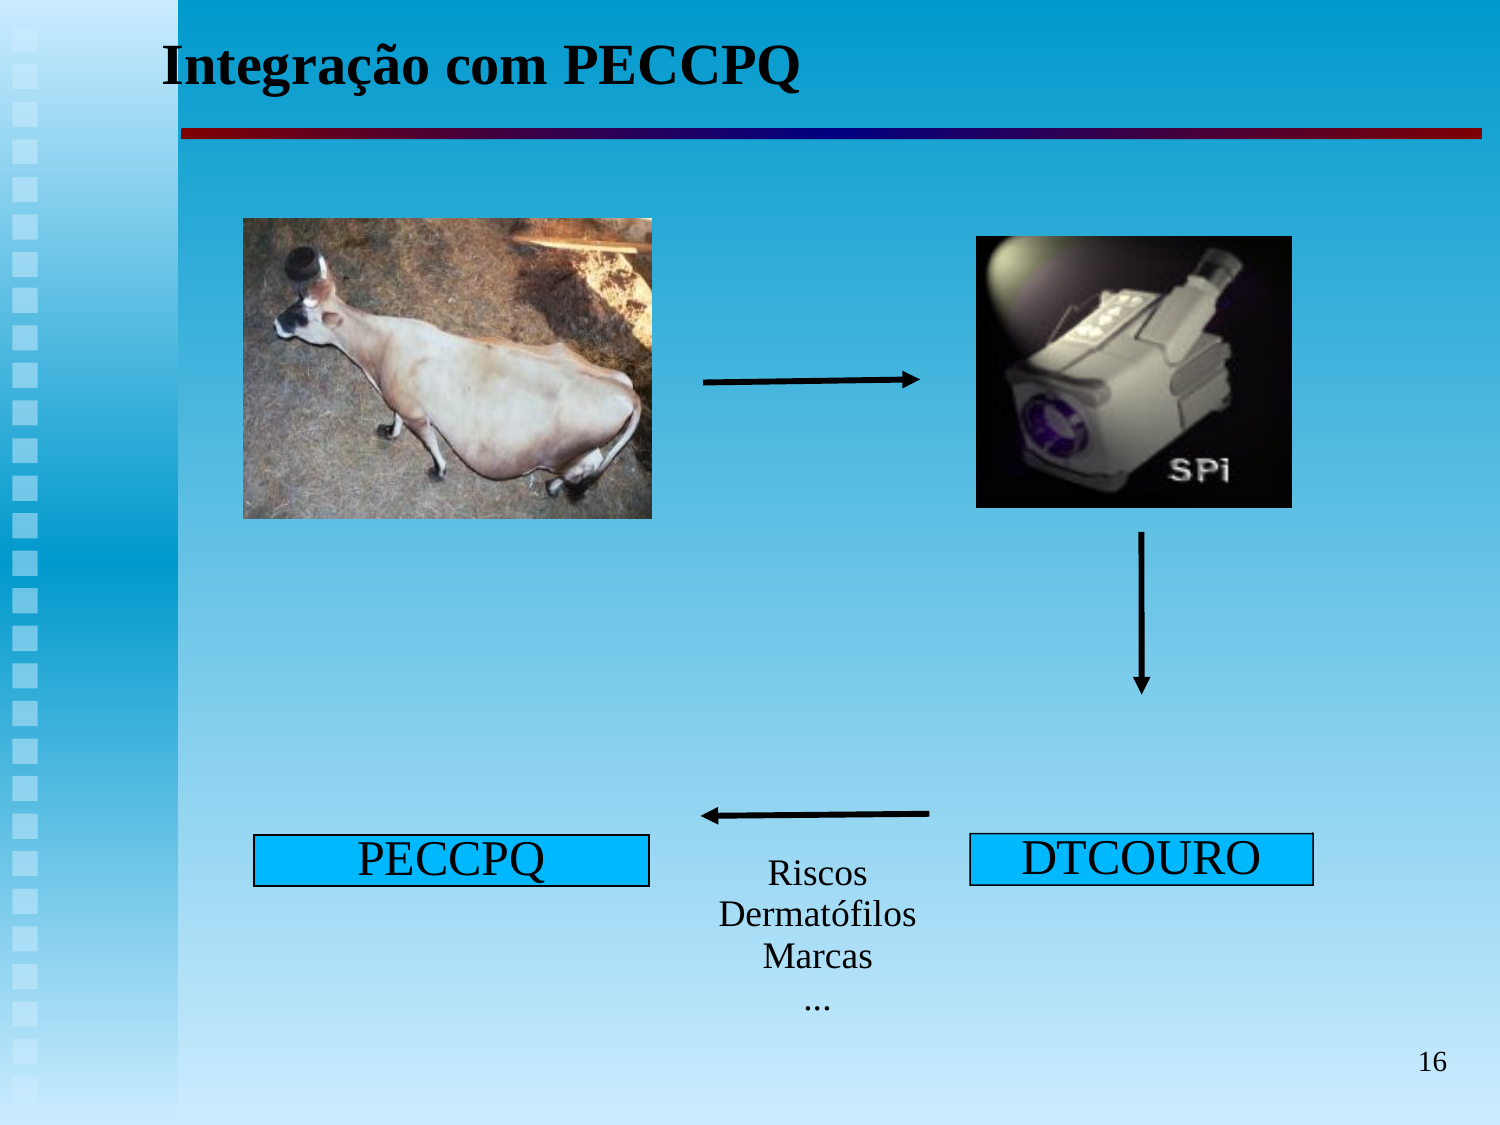

# Integração com PECCPQ
DTCOURO
PECCPQ
Riscos
Dermatófilos
Marcas
...